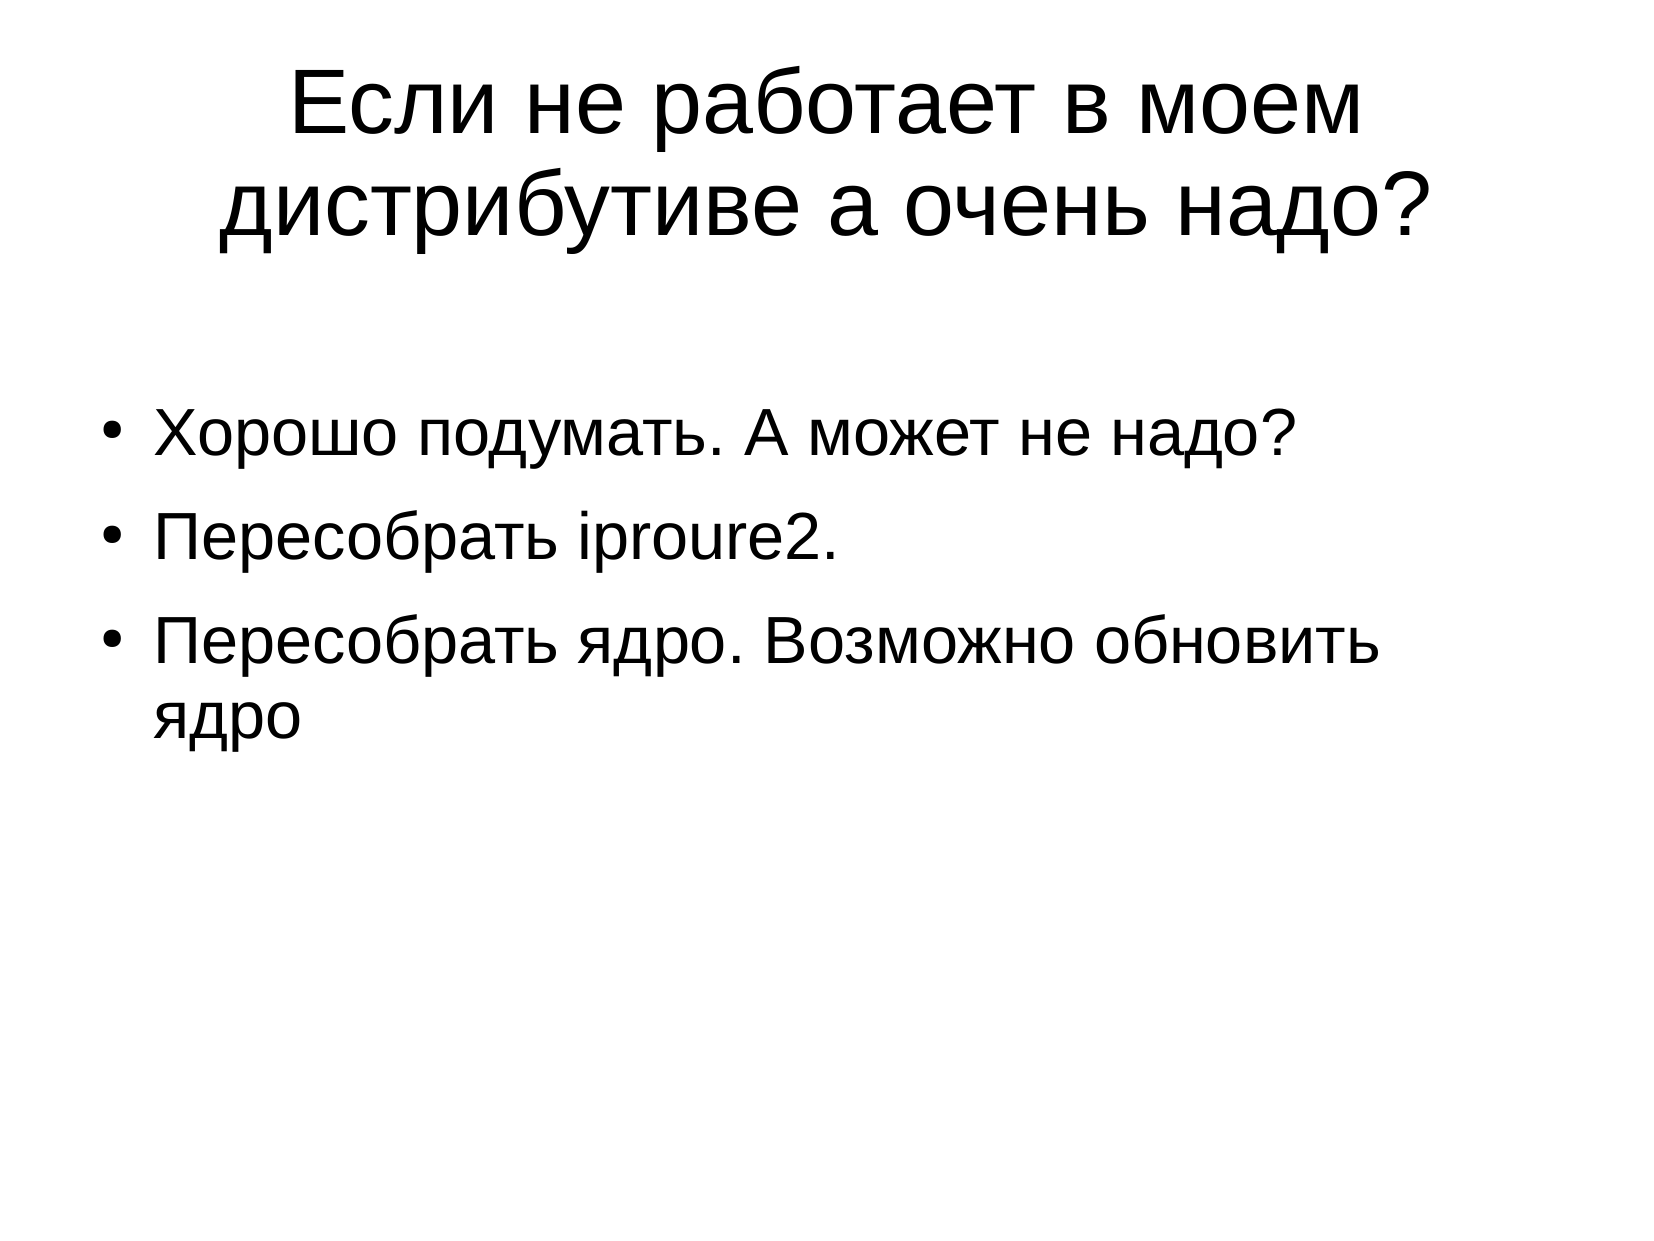

# Если не работает в моем дистрибутиве а очень надо?
Хорошо подумать. А может не надо?
Пересобрать iproure2.
Пересобрать ядро. Возможно обновить ядро